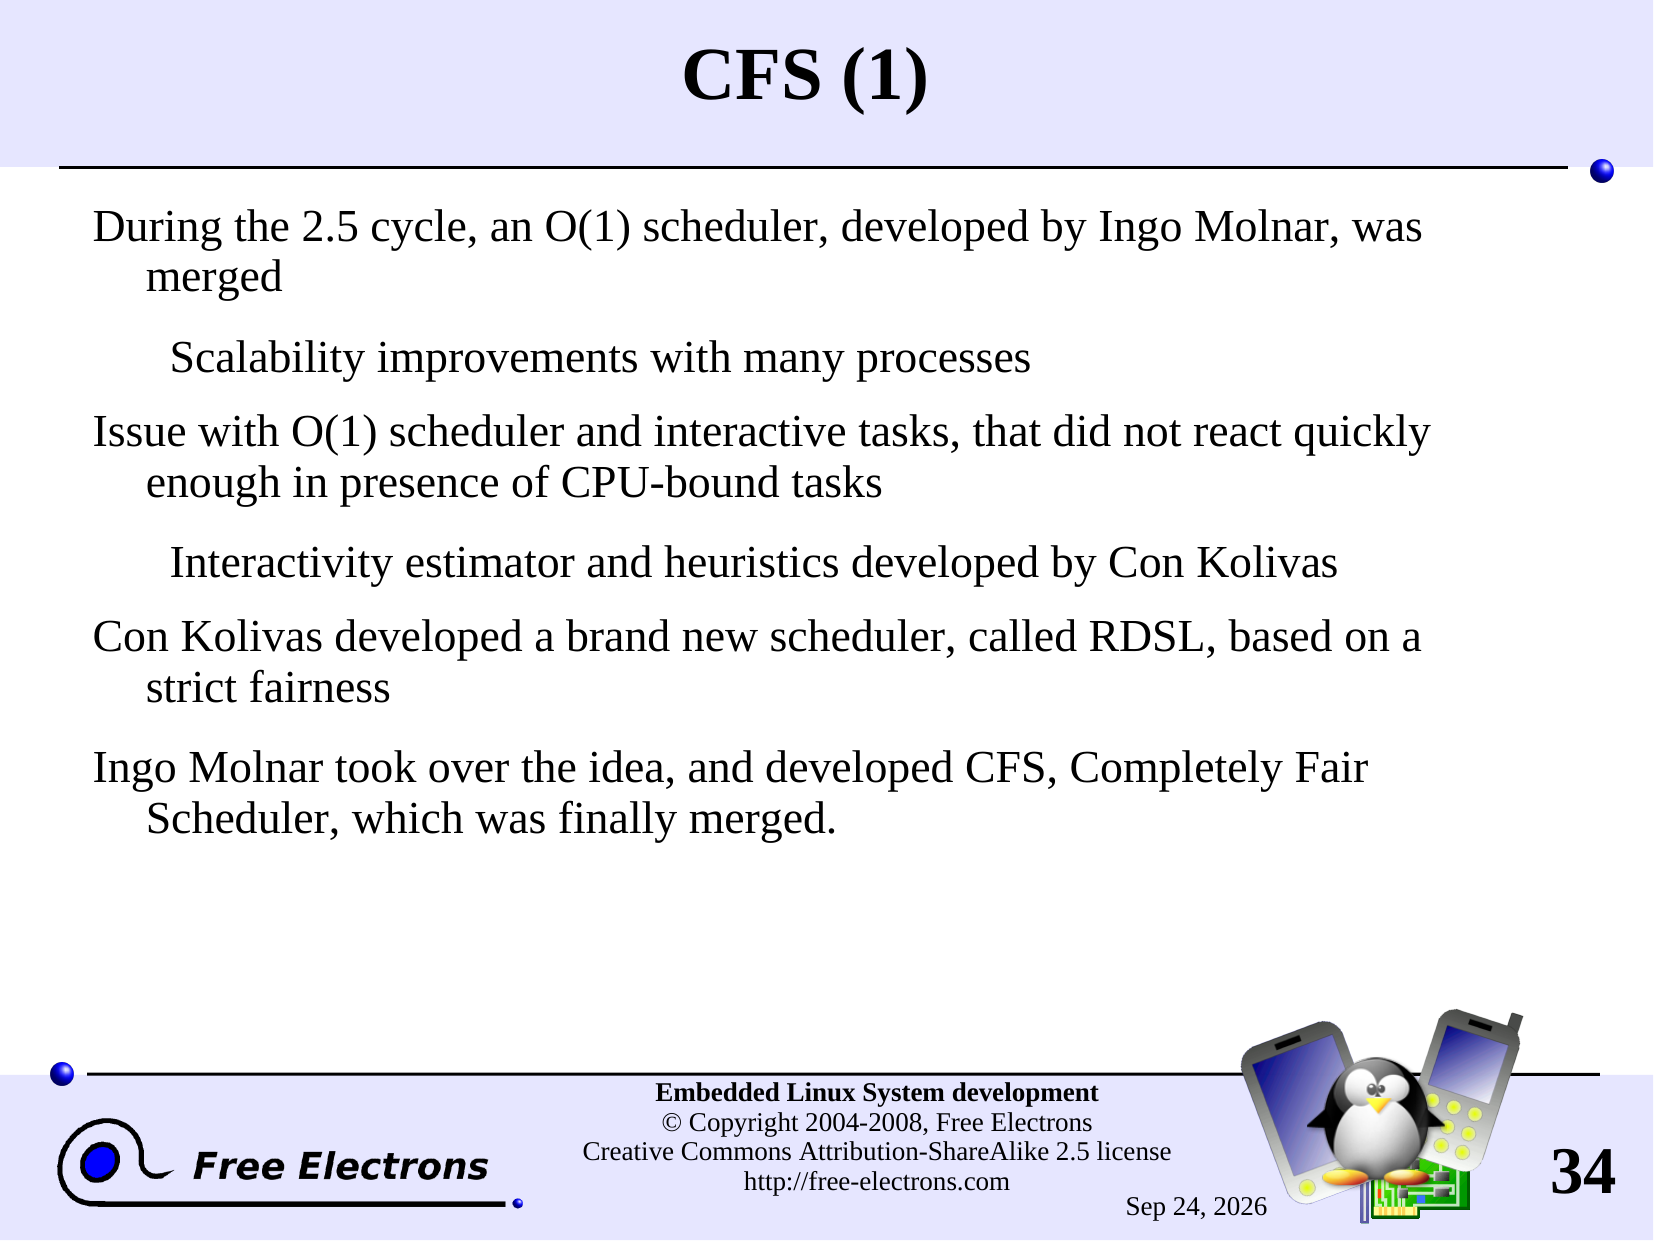

# CFS (1)
During the 2.5 cycle, an O(1) scheduler, developed by Ingo Molnar, was merged
Scalability improvements with many processes
Issue with O(1) scheduler and interactive tasks, that did not react quickly enough in presence of CPU-bound tasks
Interactivity estimator and heuristics developed by Con Kolivas
Con Kolivas developed a brand new scheduler, called RDSL, based on a strict fairness
Ingo Molnar took over the idea, and developed CFS, Completely Fair Scheduler, which was finally merged.